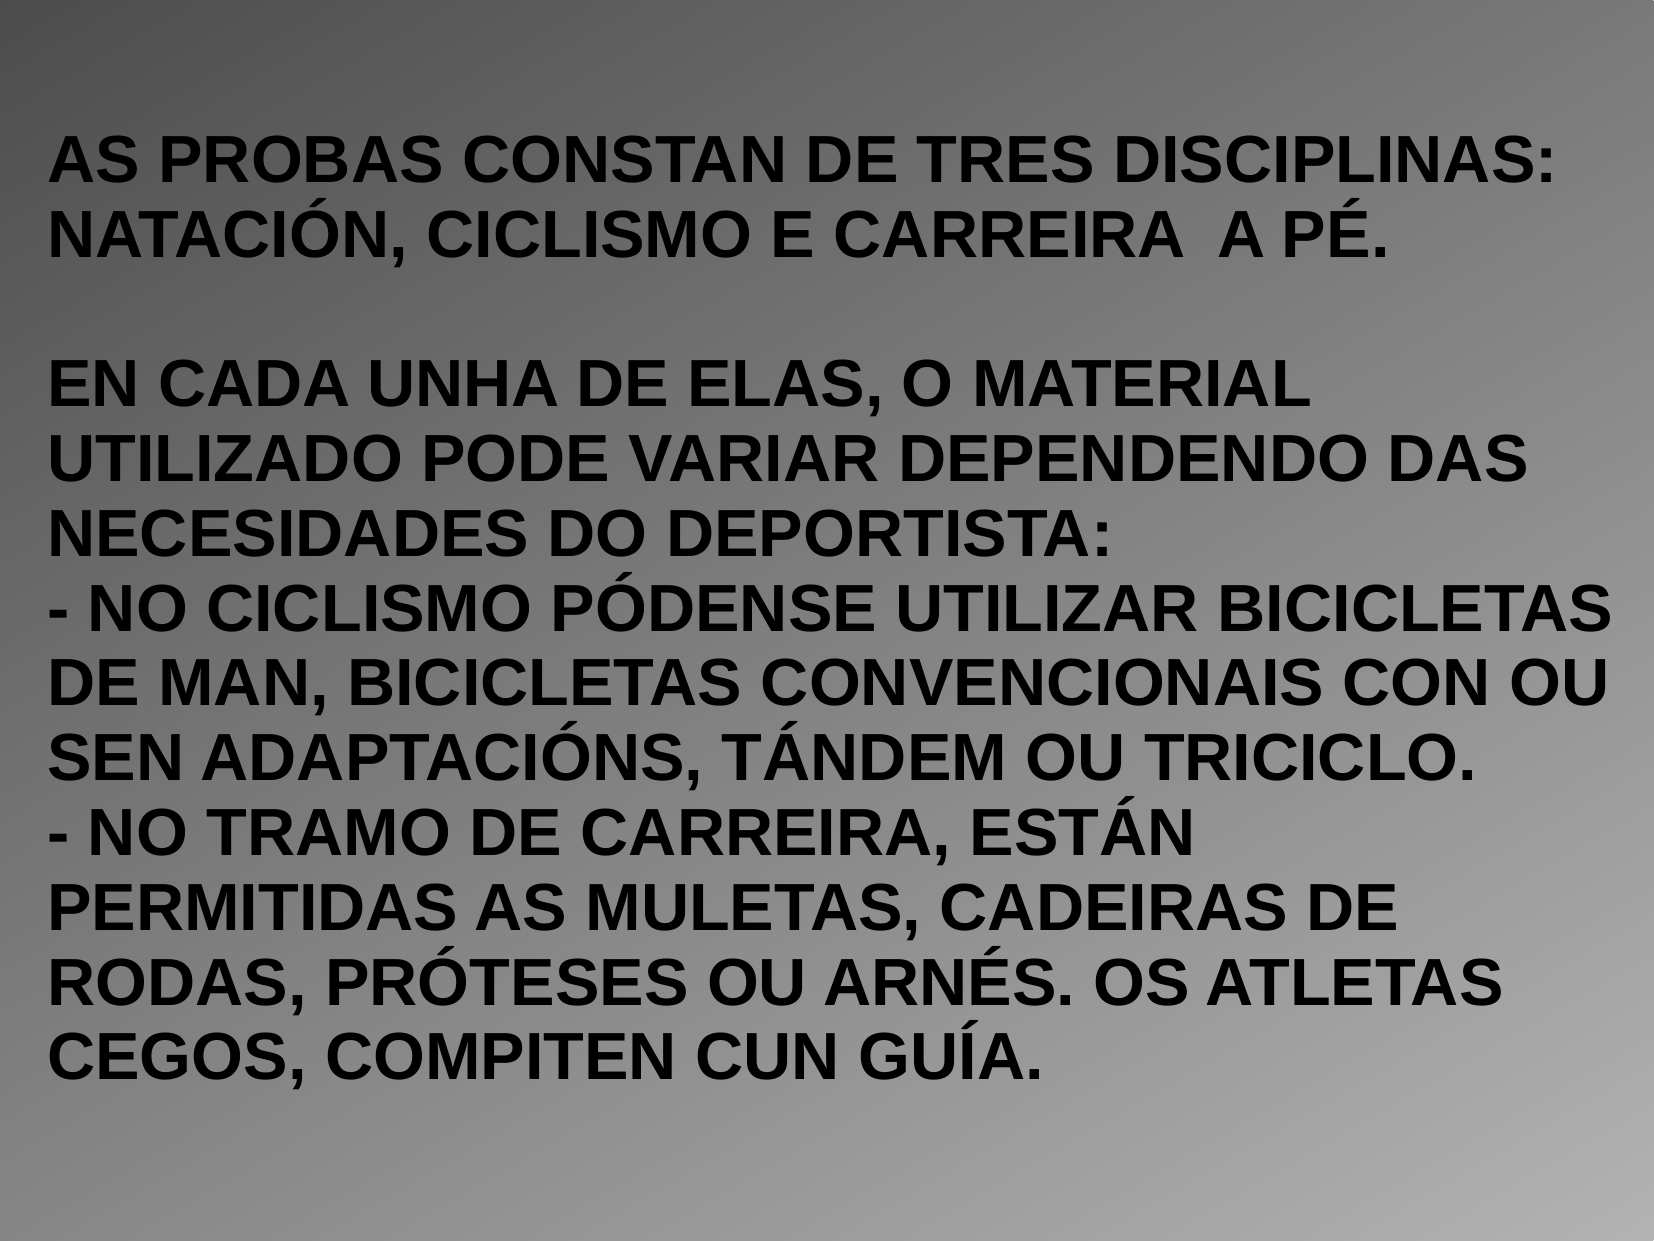

# AS PROBAS CONSTAN DE TRES DISCIPLINAS: NATACIÓN, CICLISMO E CARREIRA A PÉ.
EN CADA UNHA DE ELAS, O MATERIAL UTILIZADO PODE VARIAR DEPENDENDO DAS NECESIDADES DO DEPORTISTA:
- NO CICLISMO PÓDENSE UTILIZAR BICICLETAS DE MAN, BICICLETAS CONVENCIONAIS CON OU SEN ADAPTACIÓNS, TÁNDEM OU TRICICLO.
- NO TRAMO DE CARREIRA, ESTÁN PERMITIDAS AS MULETAS, CADEIRAS DE RODAS, PRÓTESES OU ARNÉS. OS ATLETAS CEGOS, COMPITEN CUN GUÍA.